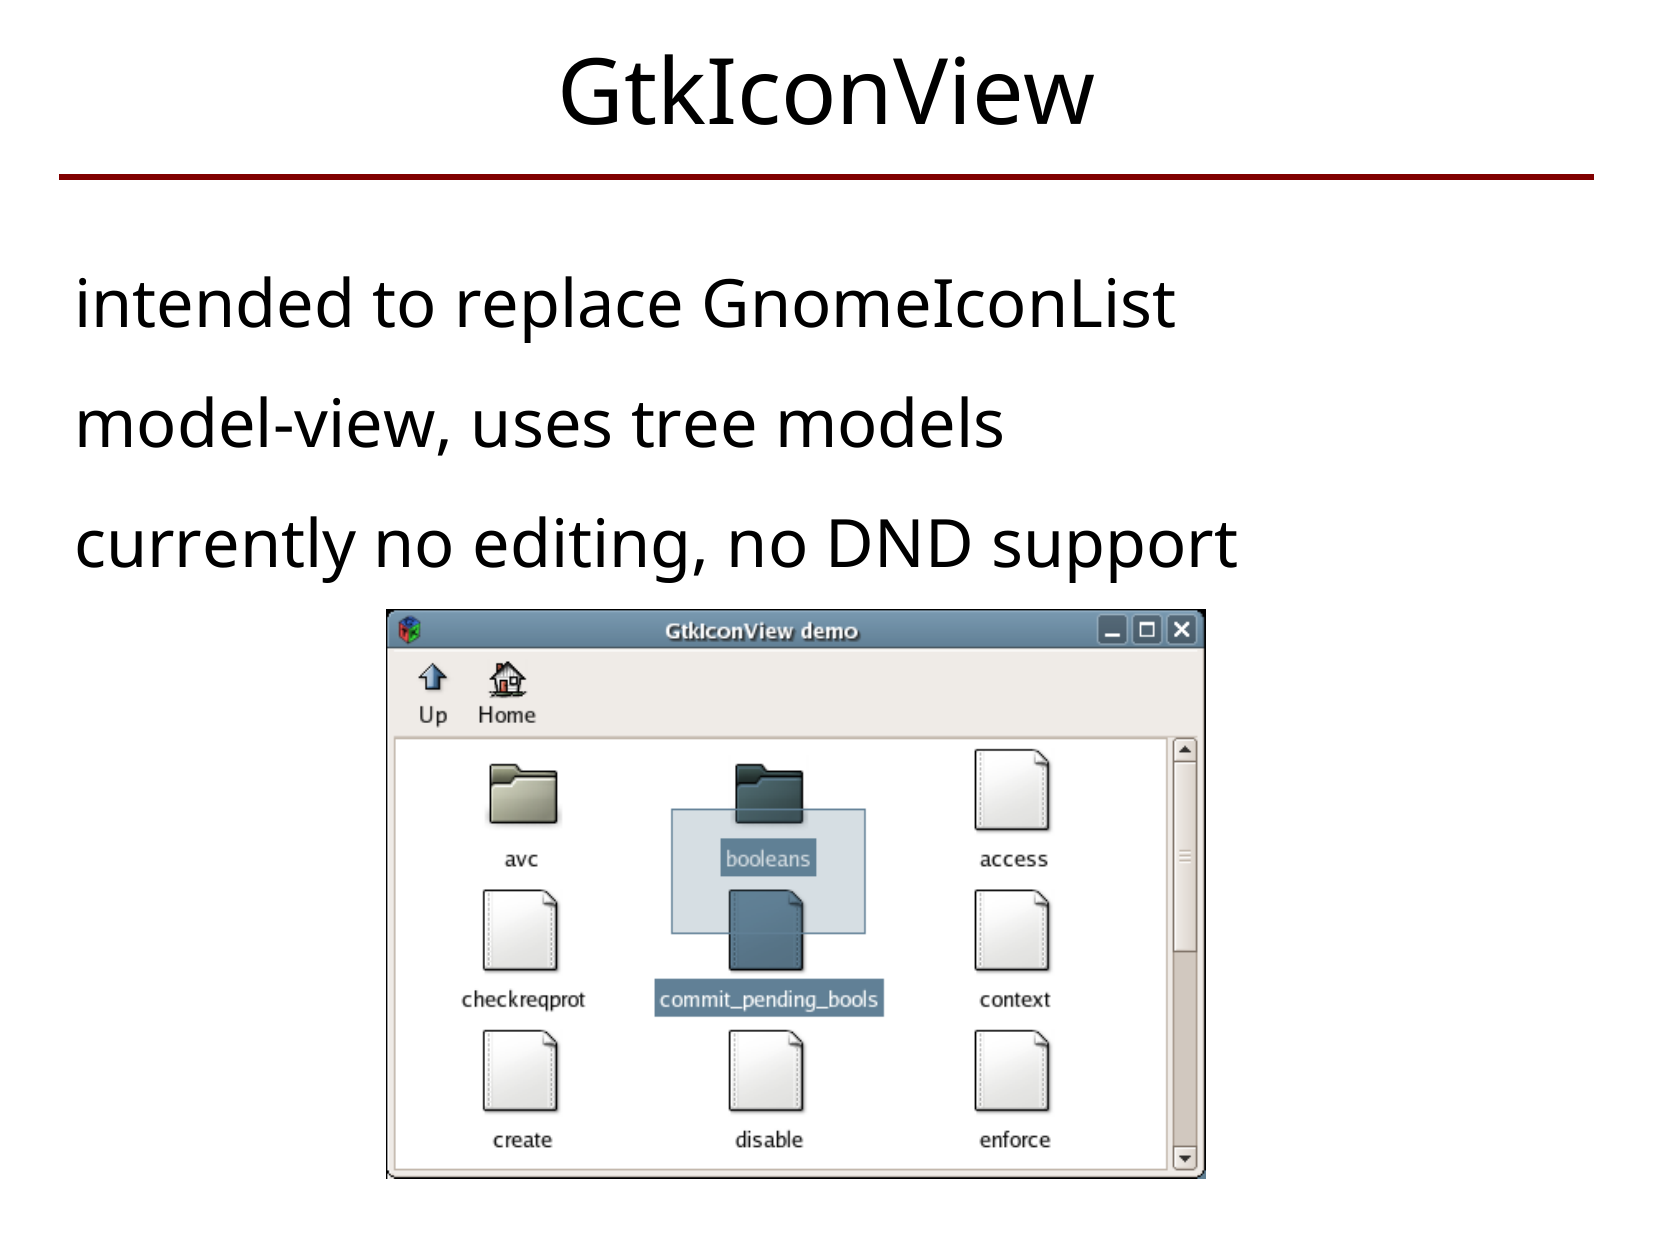

# GtkIconView
intended to replace GnomeIconList
model-view, uses tree models
currently no editing, no DND support